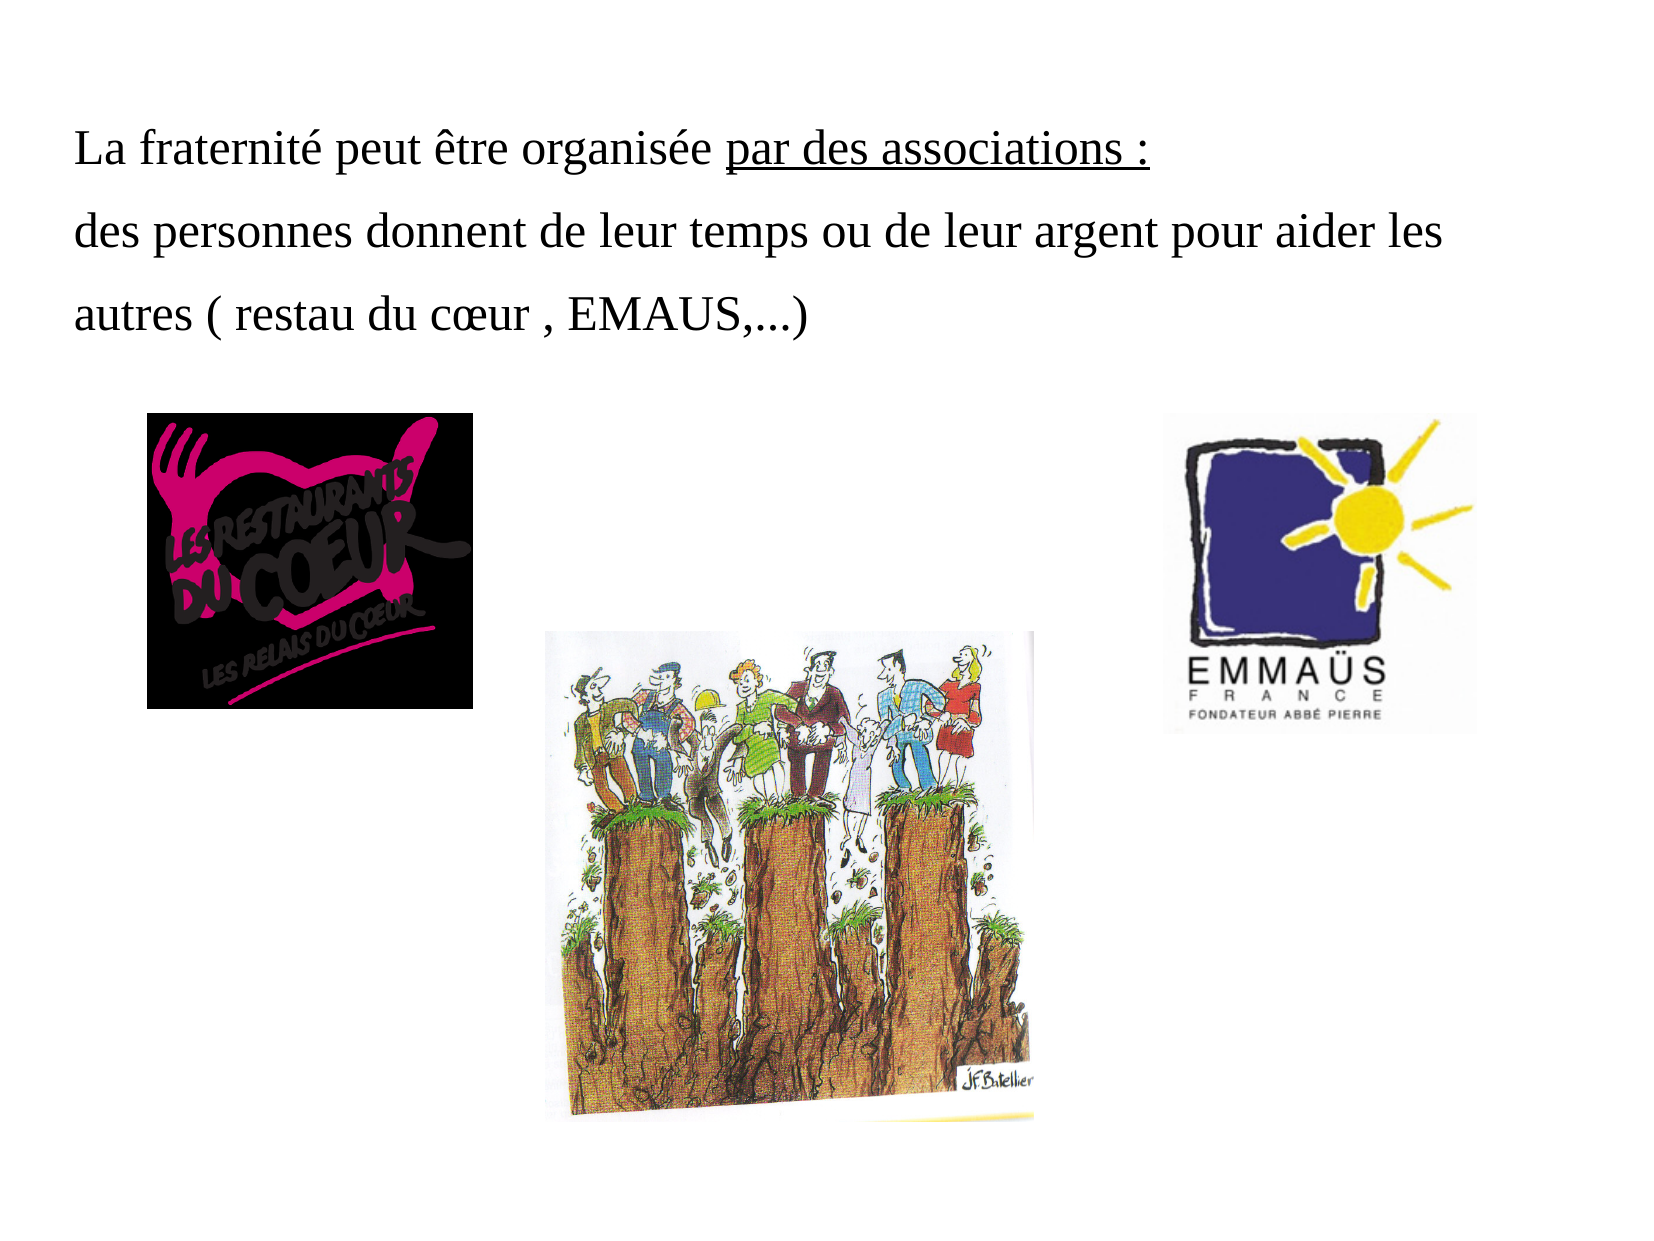

La fraternité peut être organisée par des associations :
des personnes donnent de leur temps ou de leur argent pour aider les autres ( restau du cœur , EMAUS,...)